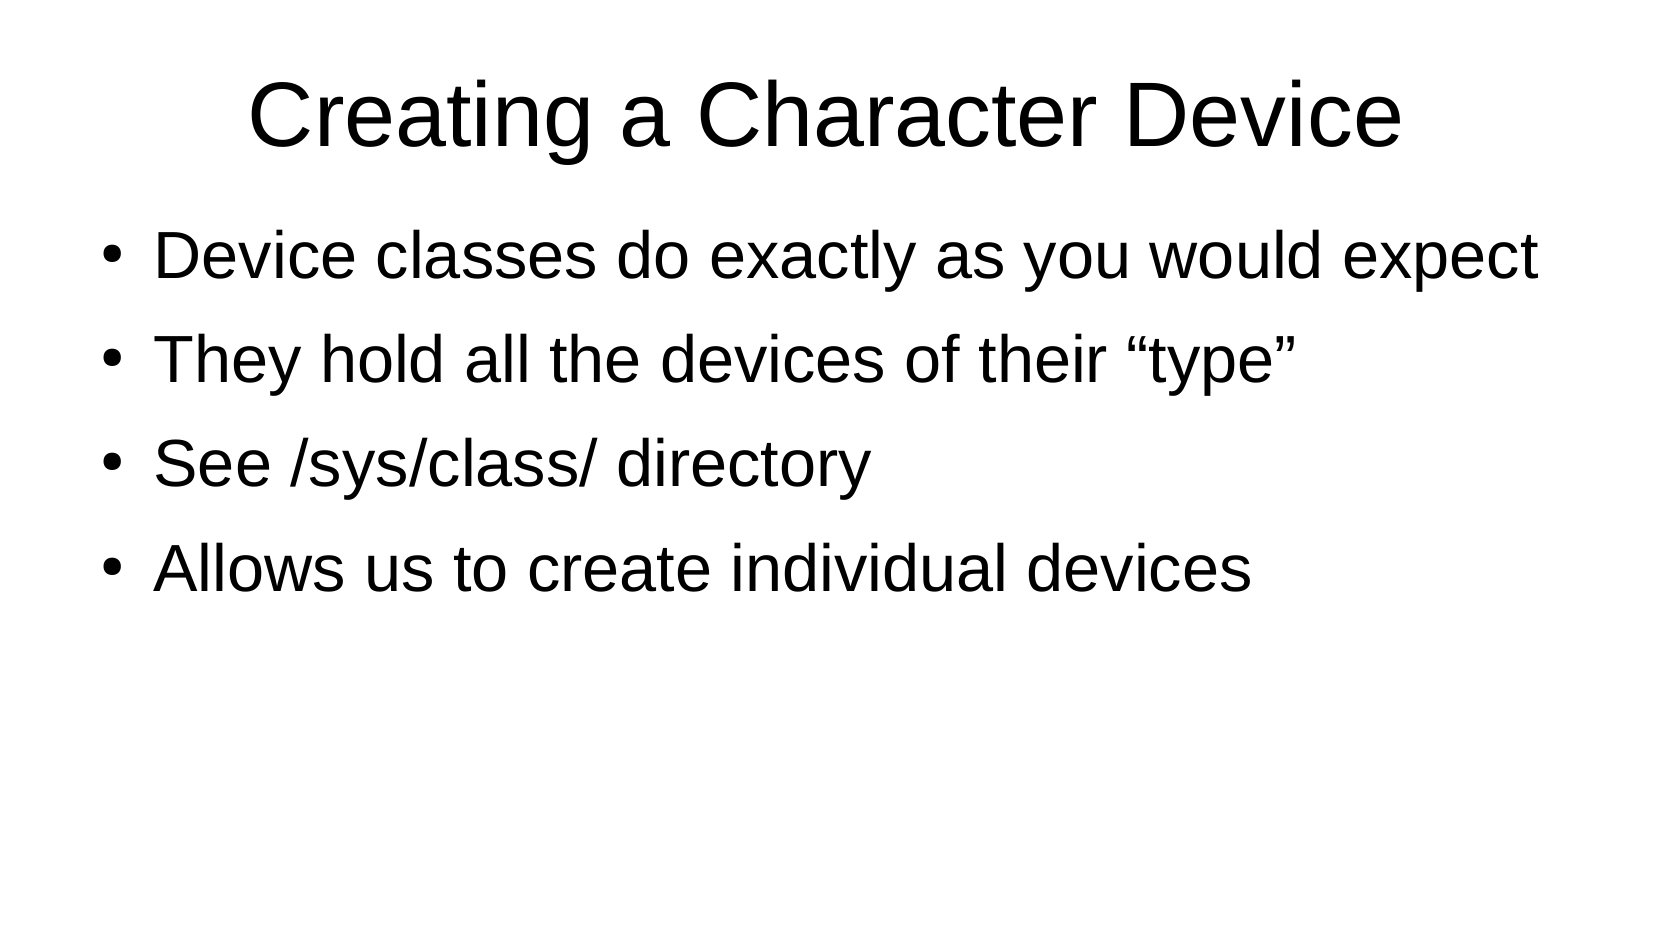

# Creating a Character Device
Device classes do exactly as you would expect
They hold all the devices of their “type”
See /sys/class/ directory
Allows us to create individual devices